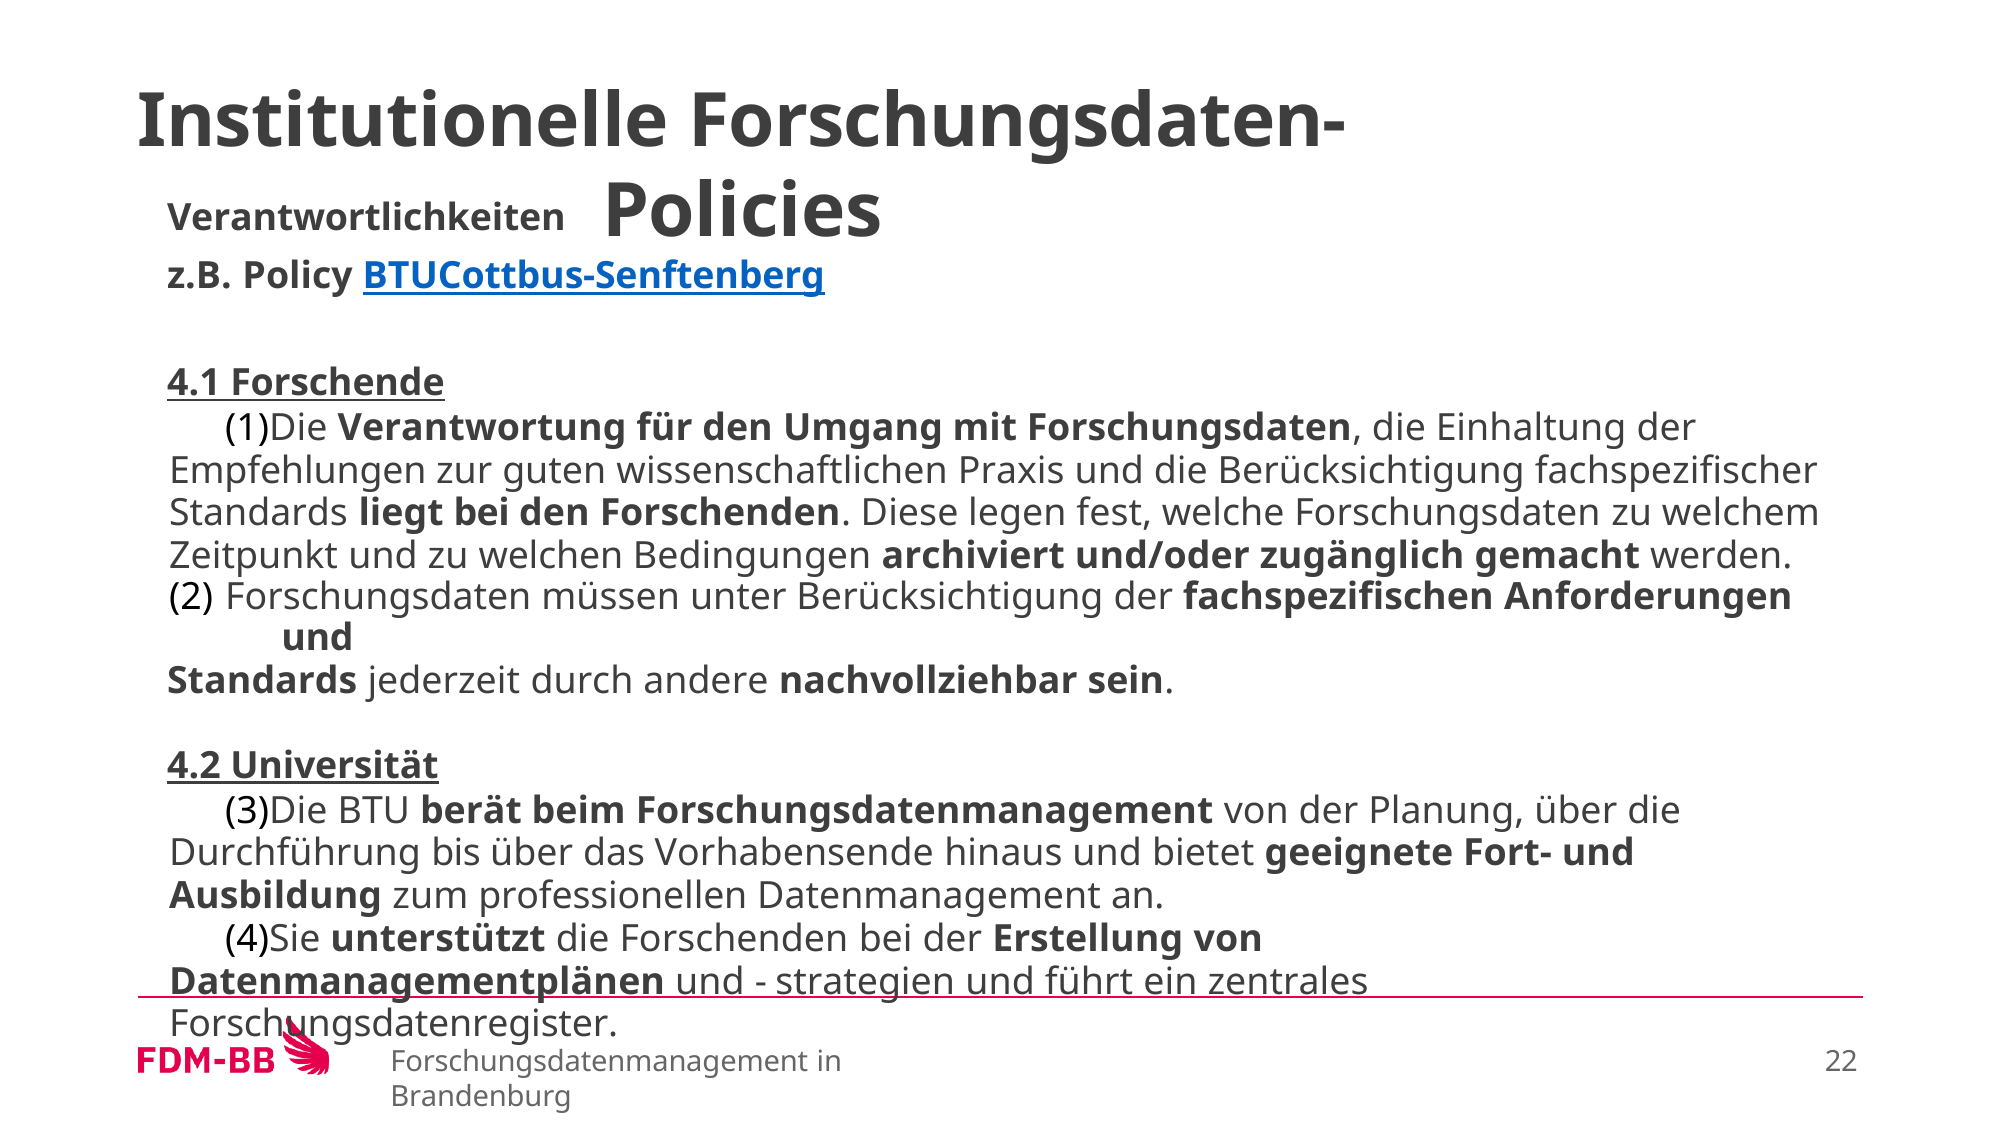

# Institutionelle Forschungsdaten-Policies
Verantwortlichkeiten
z.B. Policy BTUCottbus-Senftenberg
4.1 Forschende
Die Verantwortung für den Umgang mit Forschungsdaten, die Einhaltung der Empfehlungen zur guten wissenschaftlichen Praxis und die Berücksichtigung fachspezifischer Standards liegt bei den Forschenden. Diese legen fest, welche Forschungsdaten zu welchem Zeitpunkt und zu welchen Bedingungen archiviert und/oder zugänglich gemacht werden.
Forschungsdaten müssen unter Berücksichtigung der fachspezifischen Anforderungen und
Standards jederzeit durch andere nachvollziehbar sein.
4.2 Universität
Die BTU berät beim Forschungsdatenmanagement von der Planung, über die Durchführung bis über das Vorhabensende hinaus und bietet geeignete Fort- und Ausbildung zum professionellen Datenmanagement an.
Sie unterstützt die Forschenden bei der Erstellung von Datenmanagementplänen und - strategien und führt ein zentrales Forschungsdatenregister.
Forschungsdatenmanagement in Brandenburg